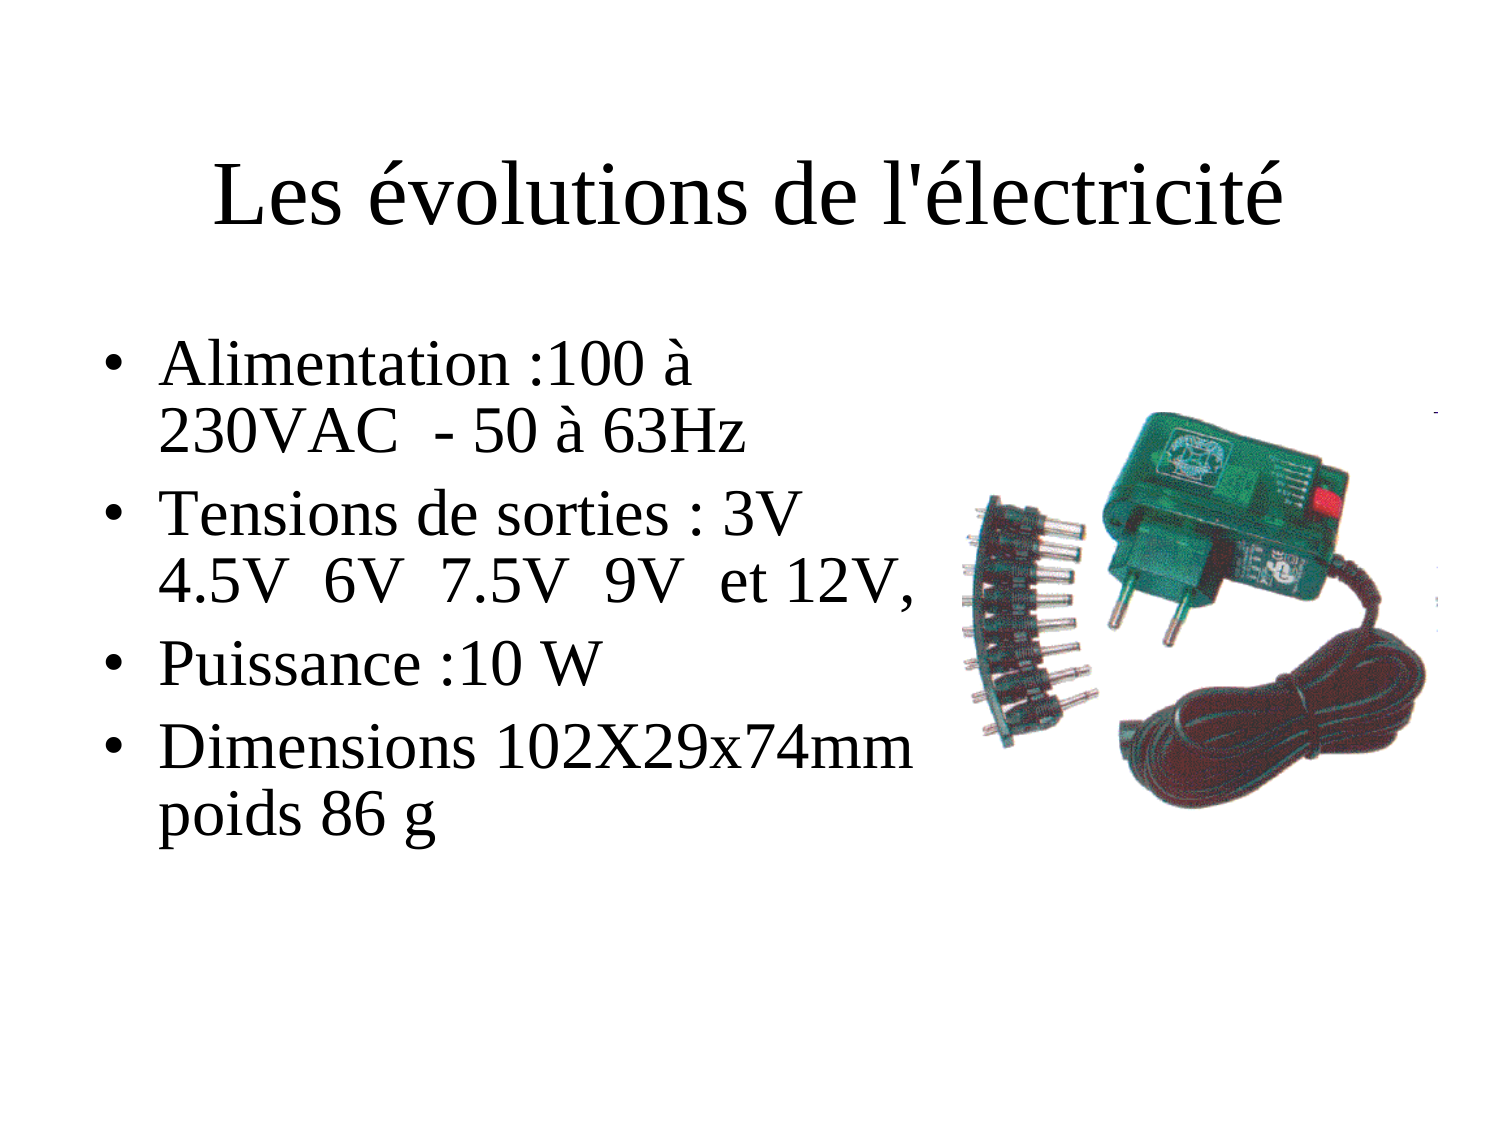

# Les évolutions de l'électricité
Alimentation :100 à 230VAC  - 50 à 63Hz
Tensions de sorties : 3V  4.5V  6V  7.5V 9V  et 12V,
Puissance :10 W
Dimensions 102X29x74mm  poids 86 g